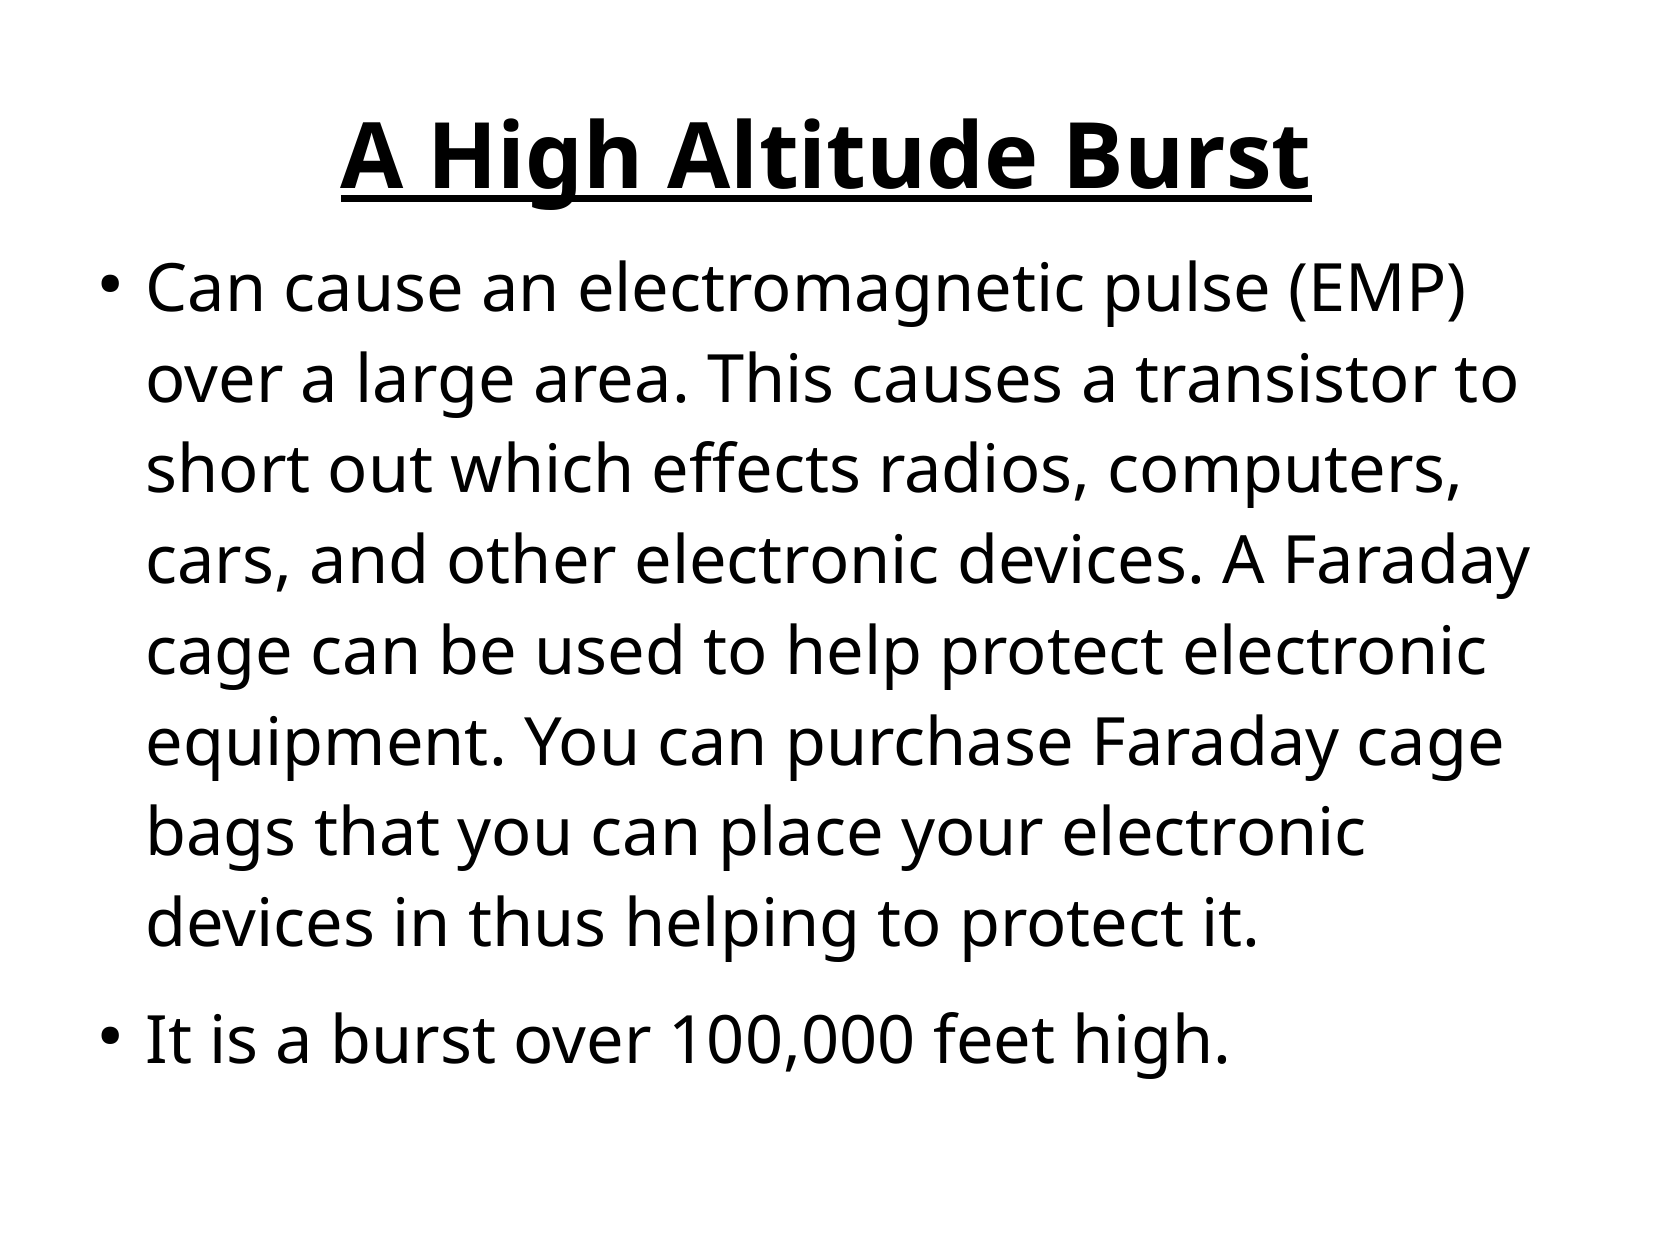

# A High Altitude Burst
Can cause an electromagnetic pulse (EMP) over a large area. This causes a transistor to short out which effects radios, computers, cars, and other electronic devices. A Faraday cage can be used to help protect electronic equipment. You can purchase Faraday cage bags that you can place your electronic devices in thus helping to protect it.
It is a burst over 100,000 feet high.